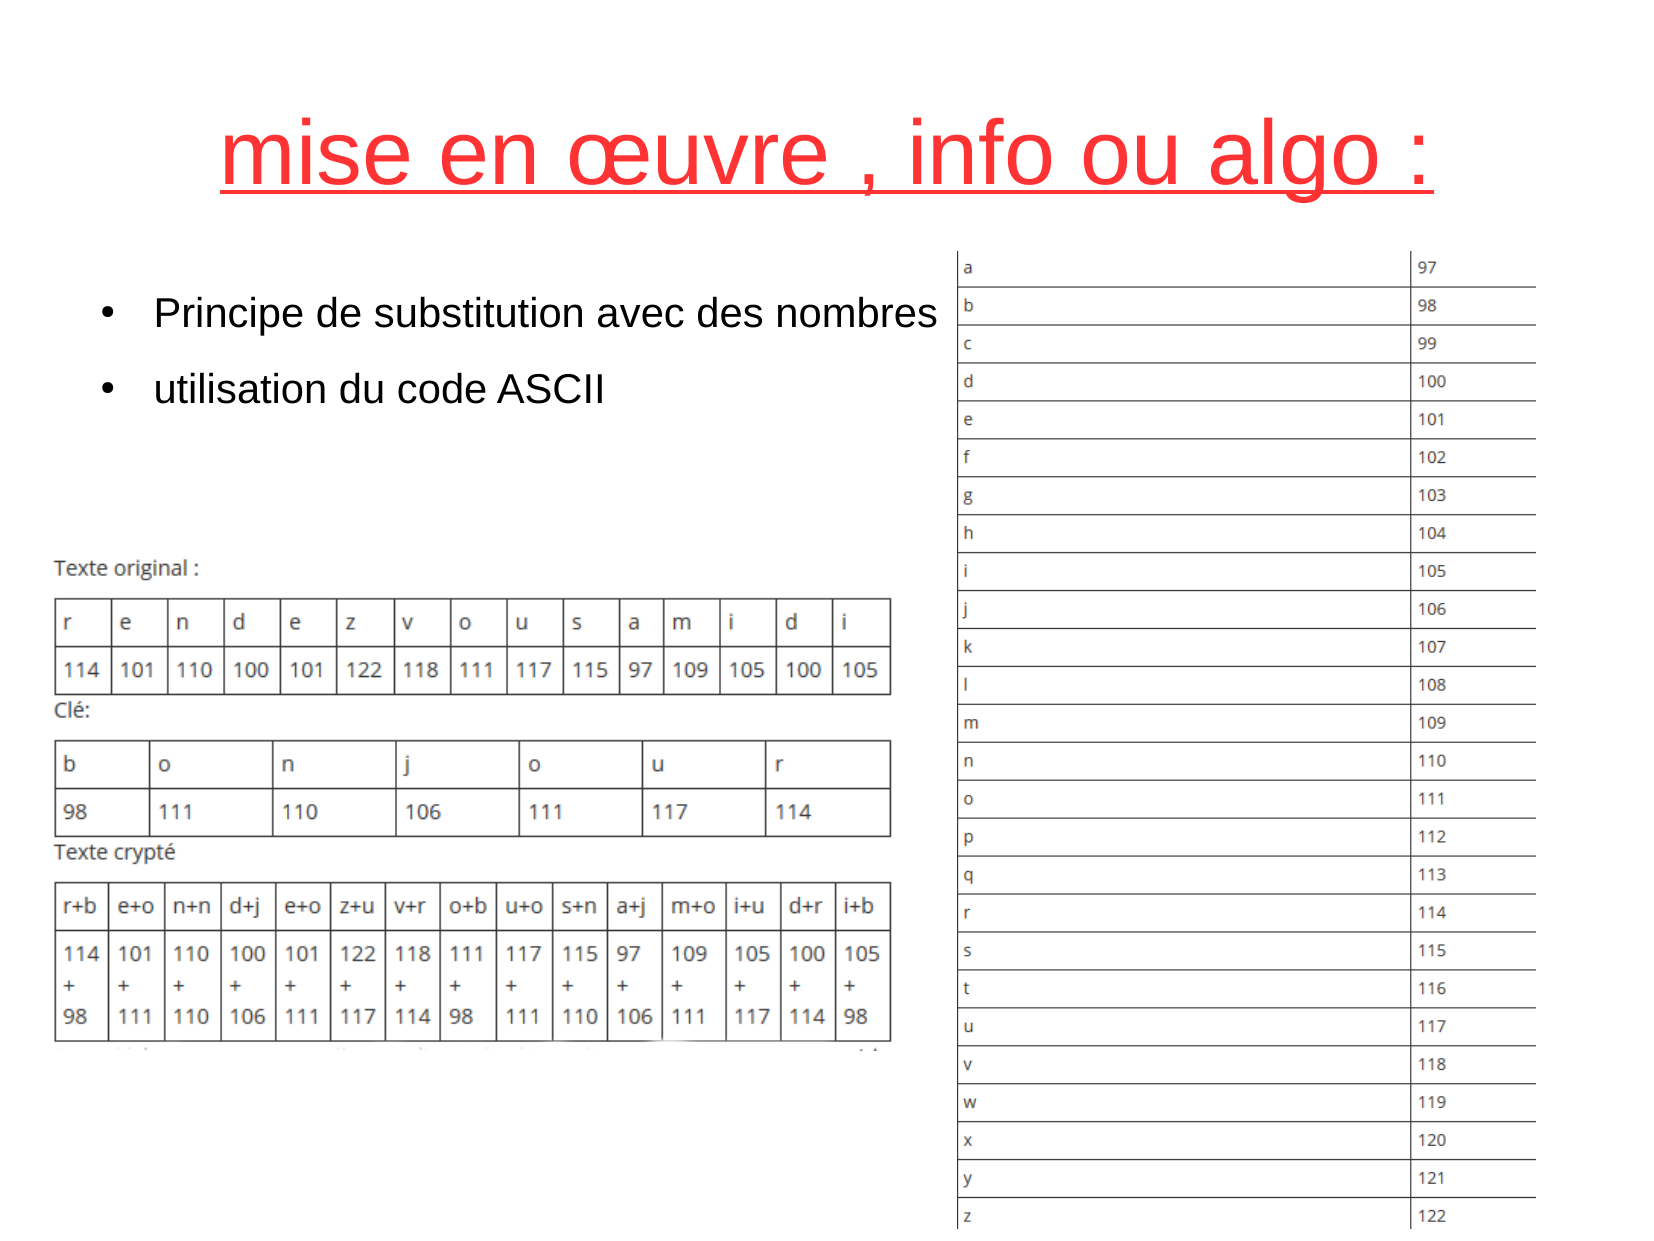

# mise en œuvre , info ou algo :
Principe de substitution avec des nombres
utilisation du code ASCII